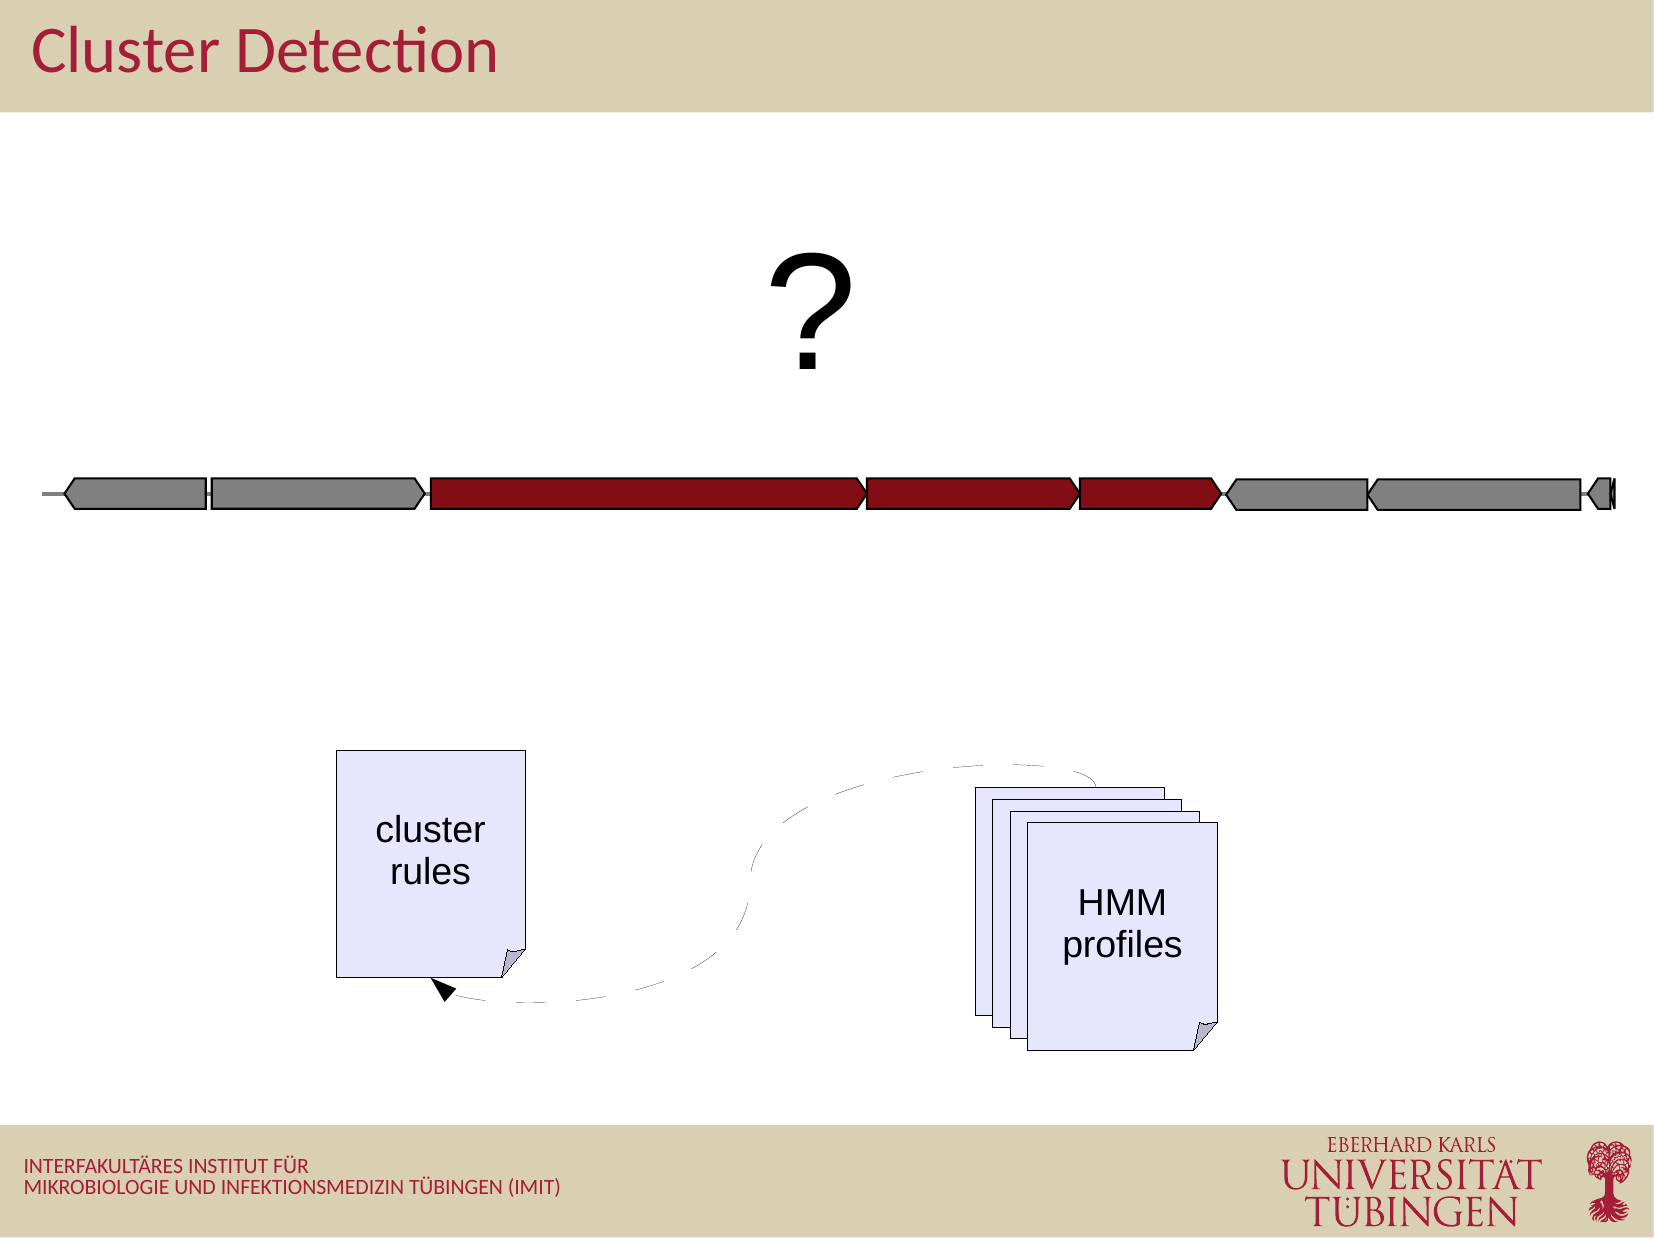

# Cluster Detection
?
cluster
rules
HMM
profiles
HMM
profiles
HMM
profiles
HMM
profiles